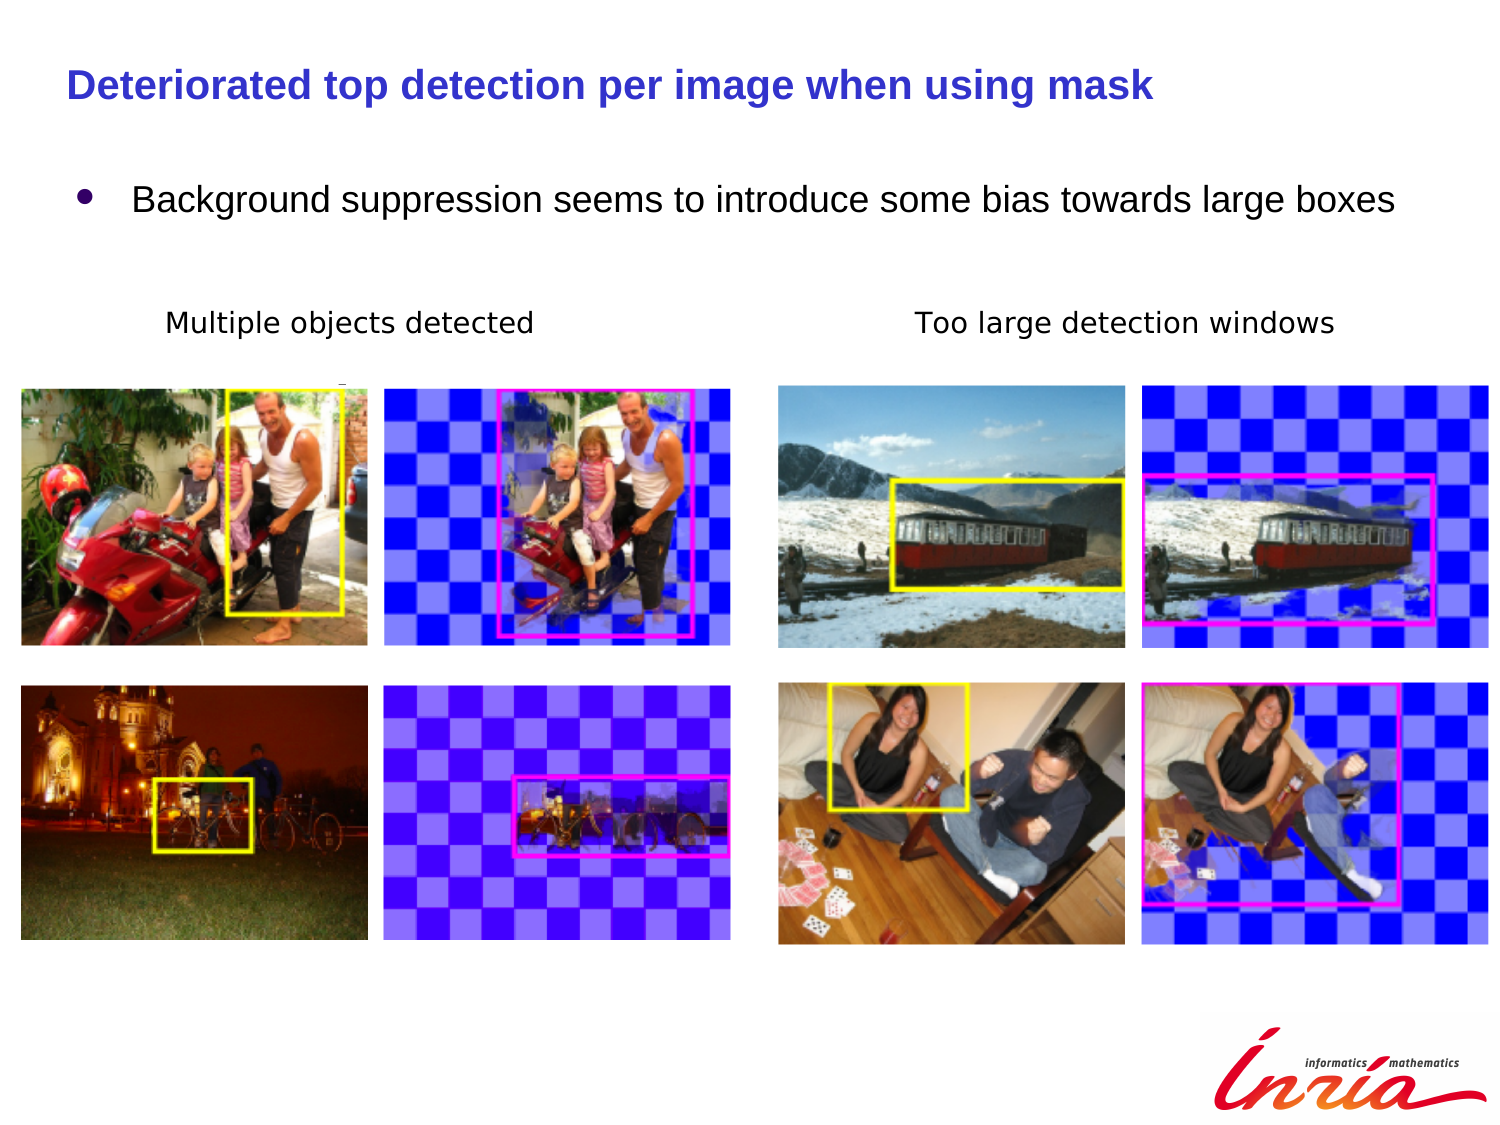

# Deteriorated top detection per image when using mask
Background suppression seems to introduce some bias towards large boxes
Multiple objects detected
Too large detection windows